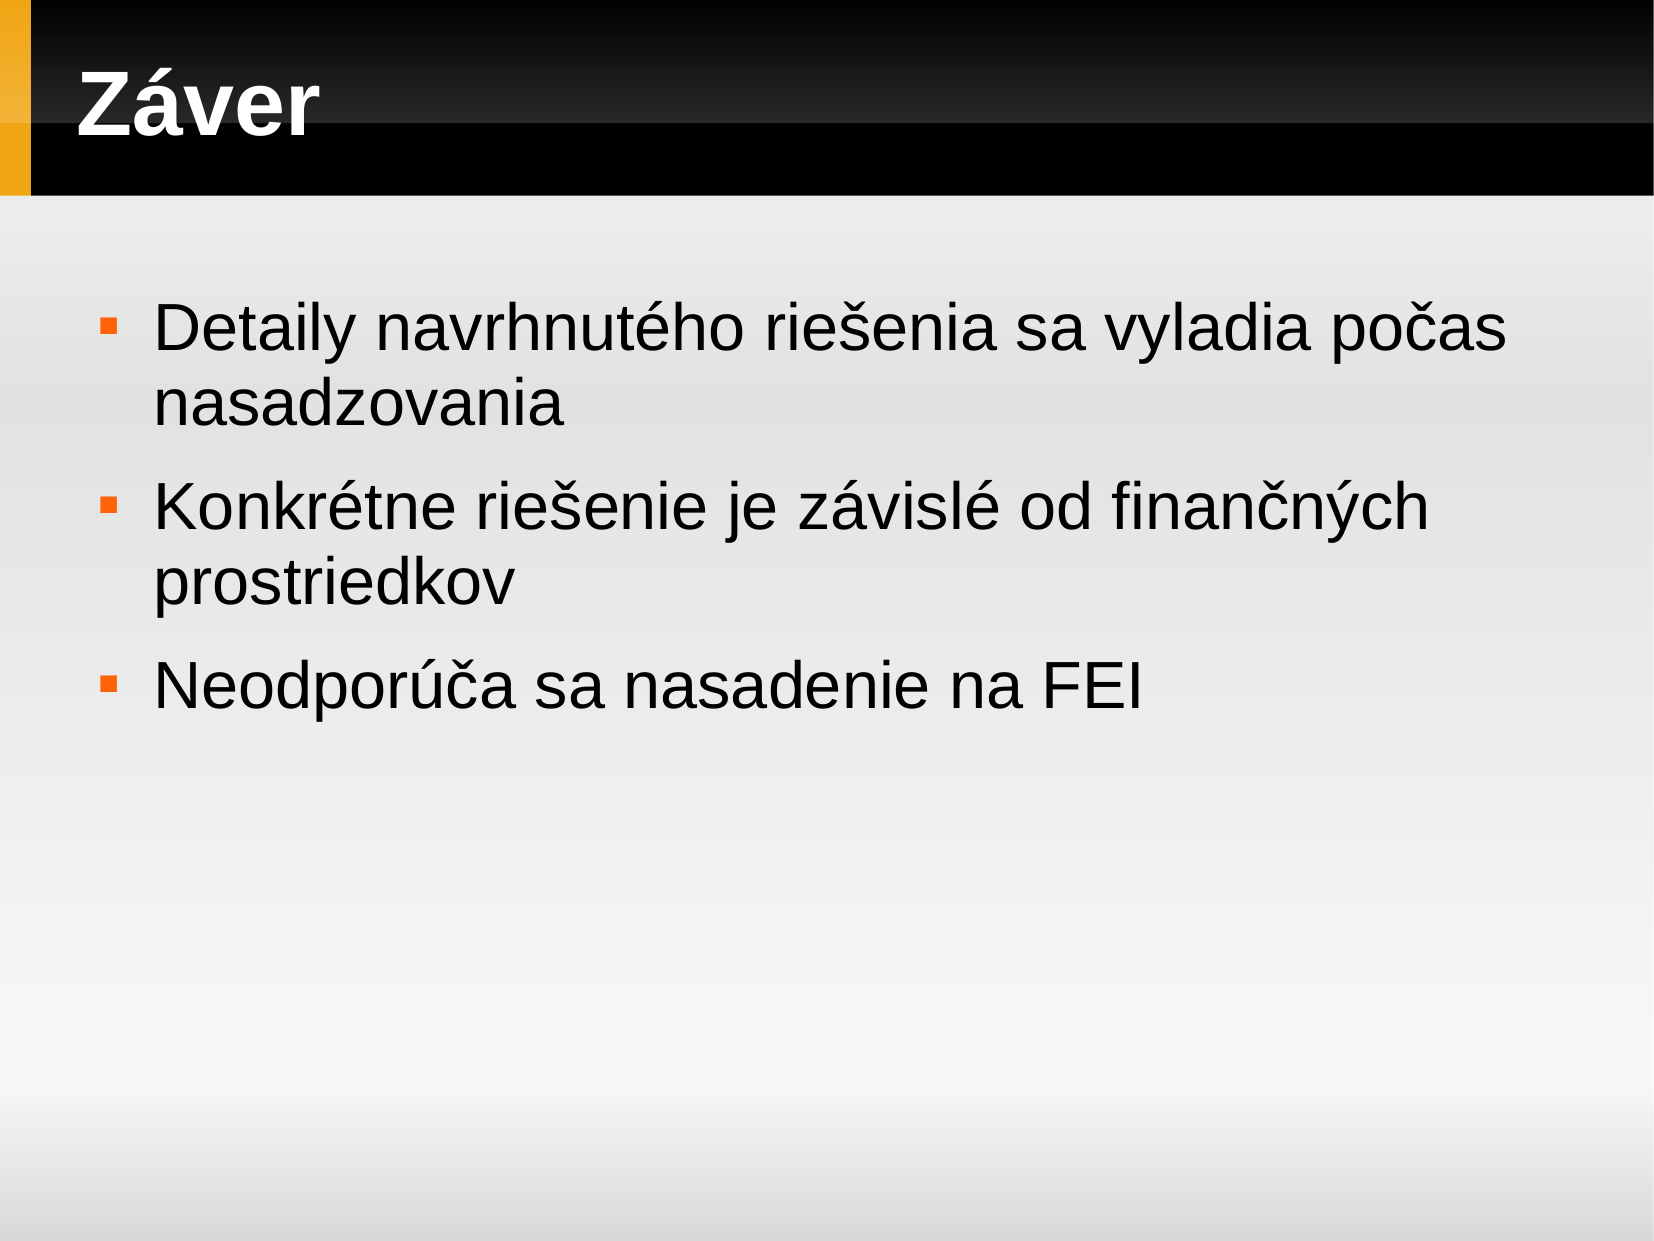

# Záver
Detaily navrhnutého riešenia sa vyladia počas nasadzovania
Konkrétne riešenie je závislé od finančných prostriedkov
Neodporúča sa nasadenie na FEI